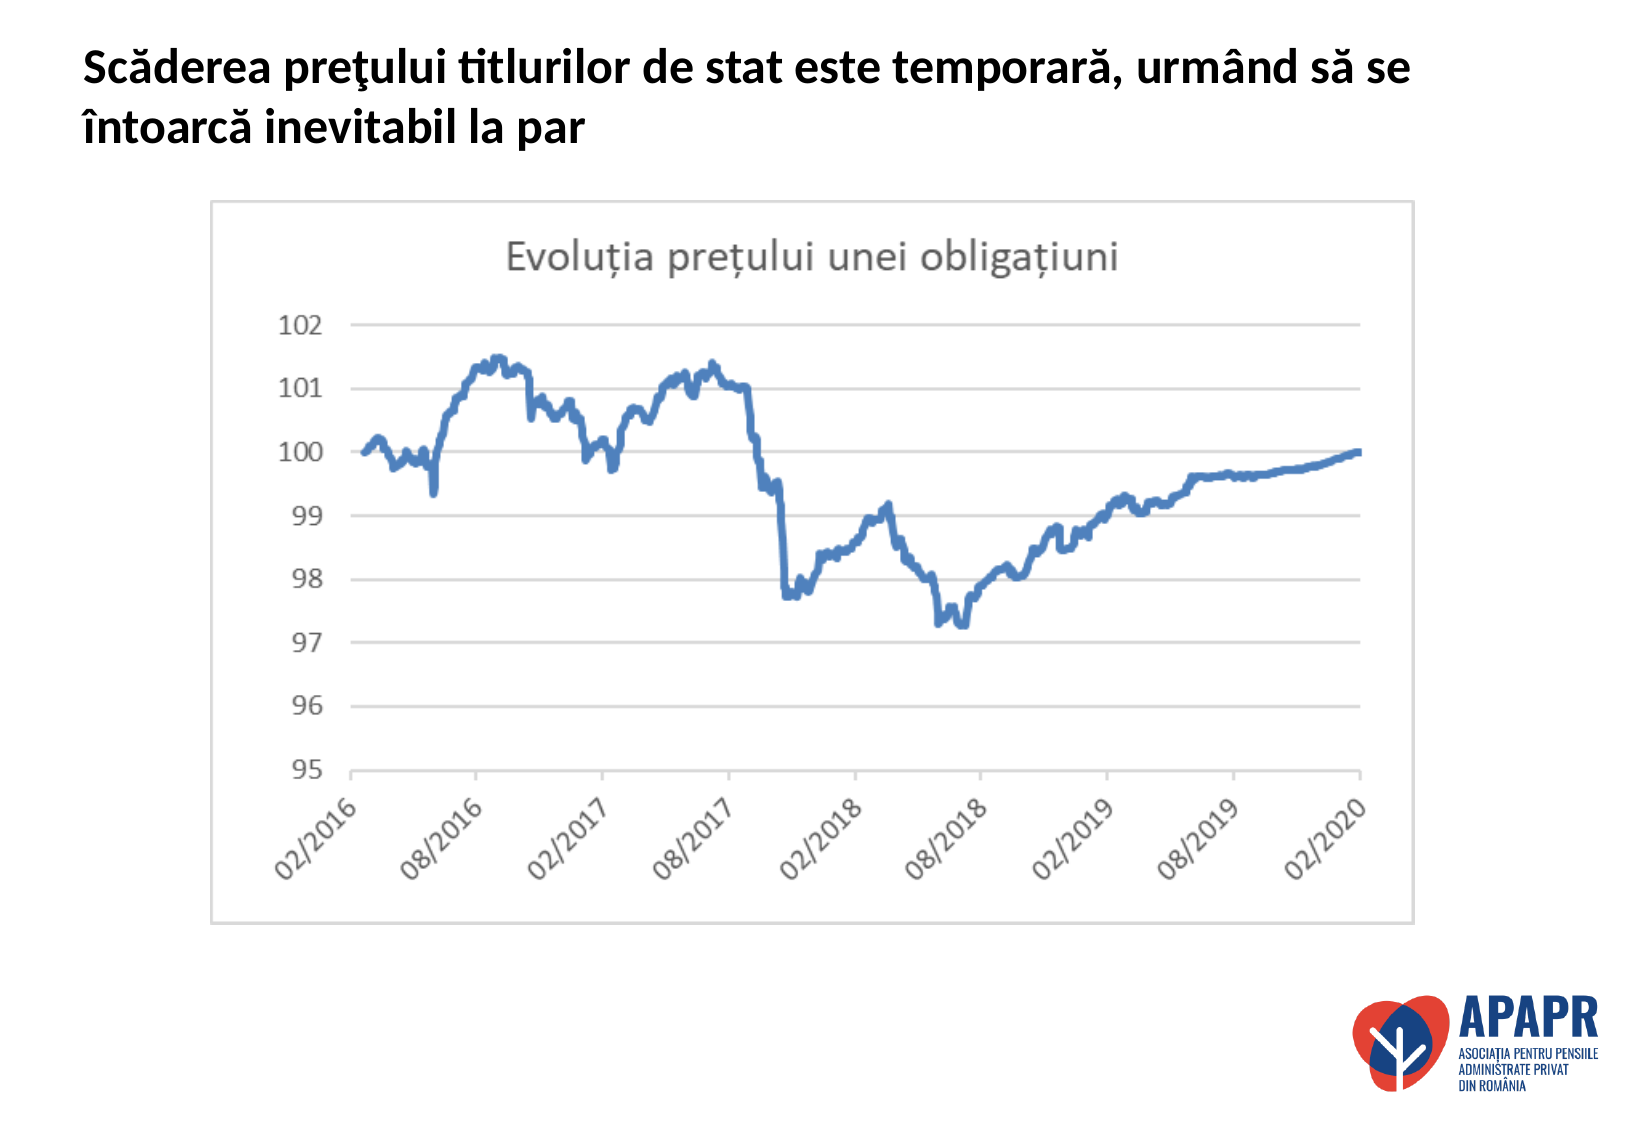

Scăderea preţului titlurilor de stat este temporară, urmând să se întoarcă inevitabil la par